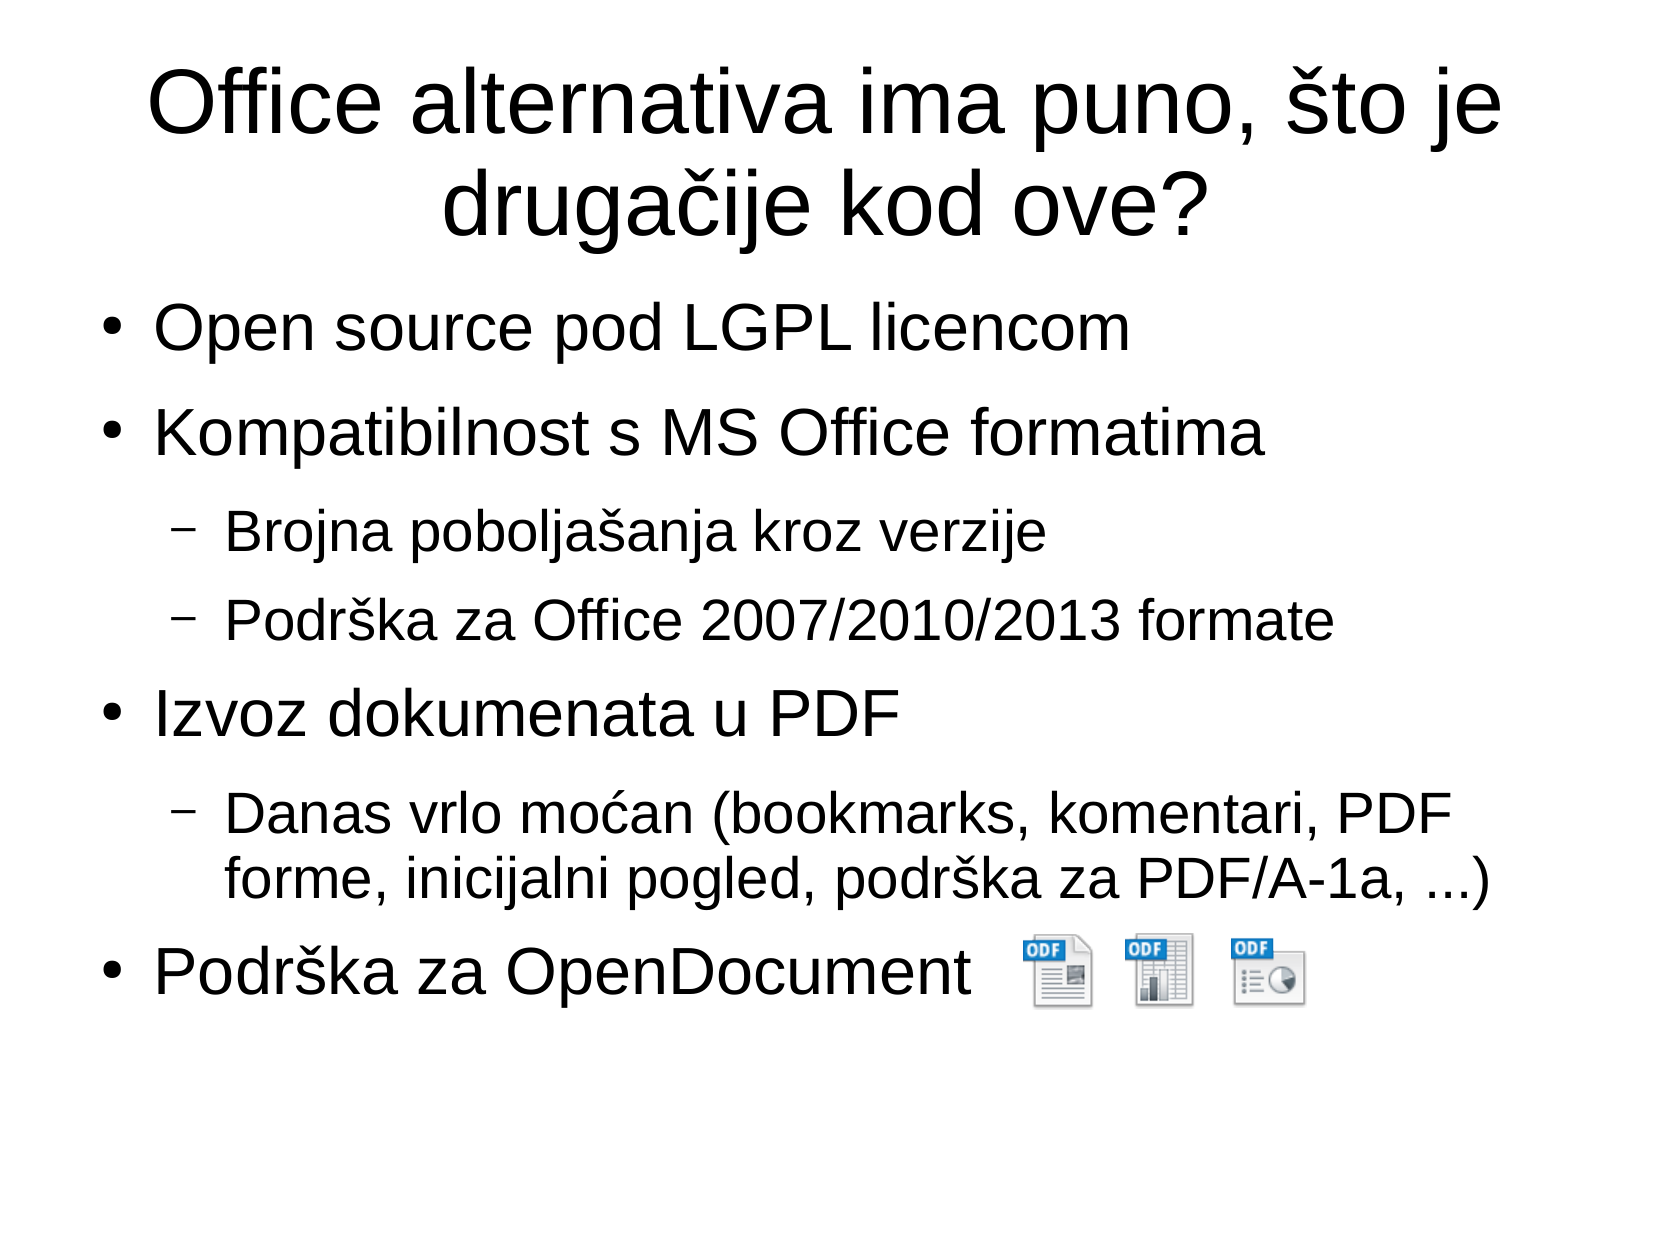

# Office alternativa ima puno, što je drugačije kod ove?
Open source pod LGPL licencom
Kompatibilnost s MS Office formatima
Brojna poboljašanja kroz verzije
Podrška za Office 2007/2010/2013 formate
Izvoz dokumenata u PDF
Danas vrlo moćan (bookmarks, komentari, PDF forme, inicijalni pogled, podrška za PDF/A-1a, ...)
Podrška za OpenDocument